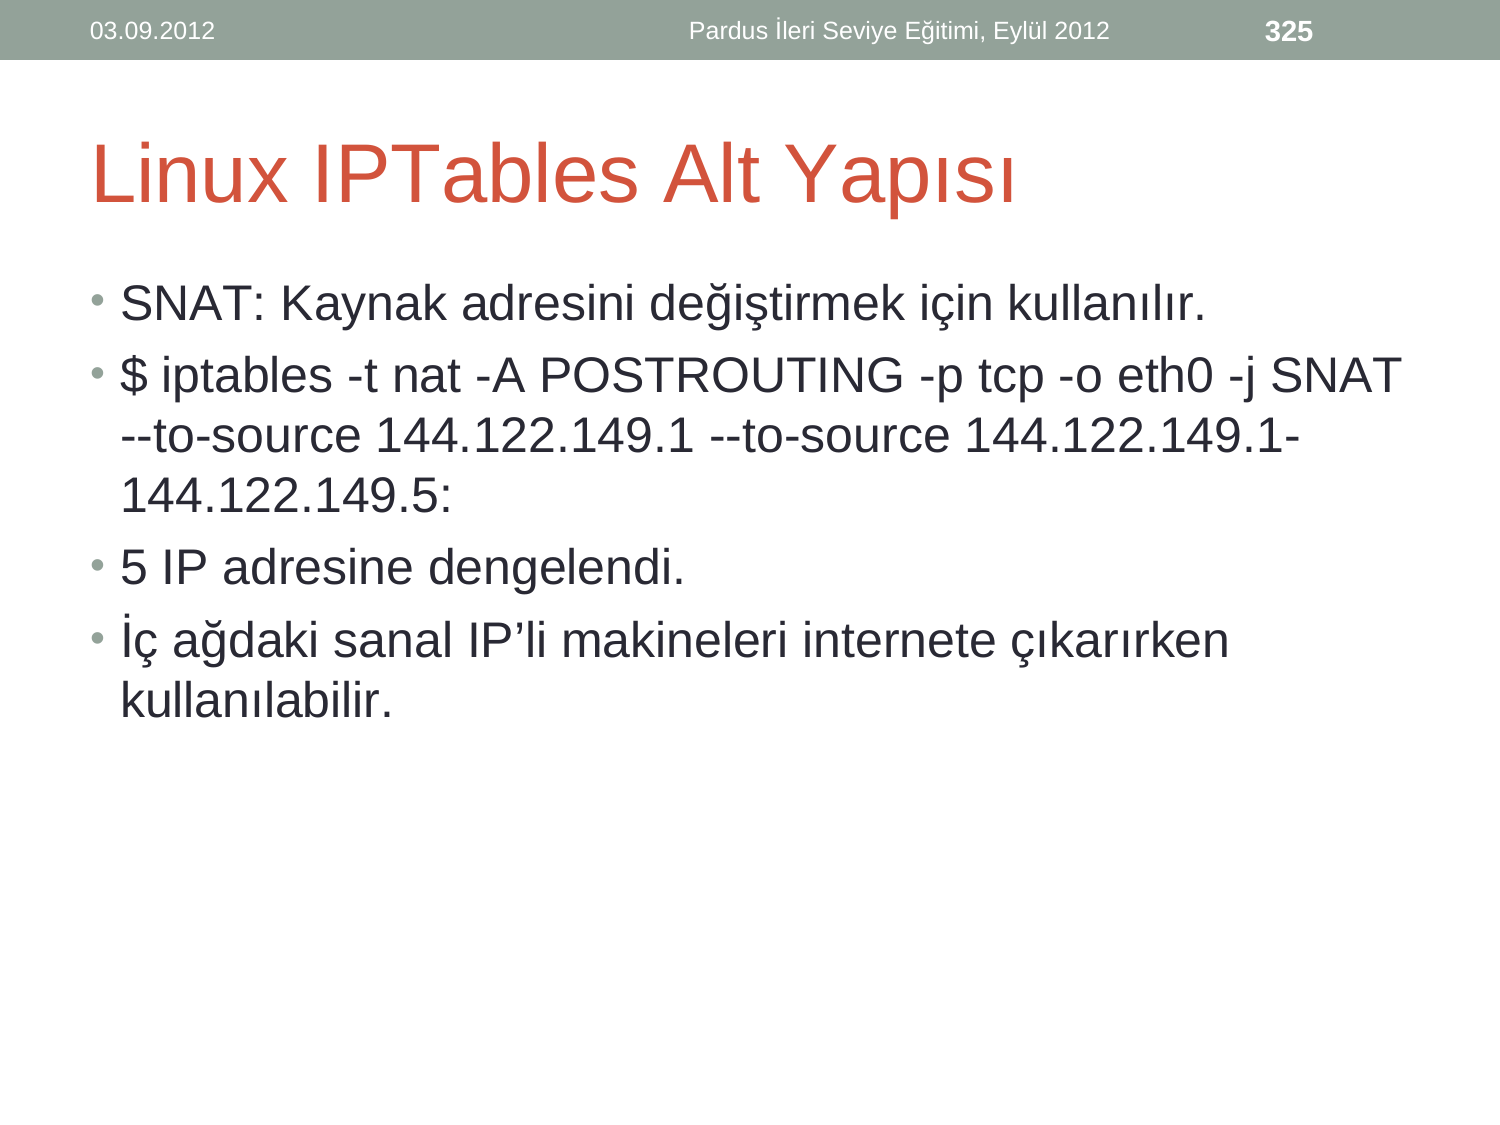

03.09.2012
Pardus İleri Seviye Eğitimi, Eylül 2012
# Linux IPTables Alt Yapısı
SNAT: Kaynak adresini değiştirmek için kullanılır.
$ iptables -t nat -A POSTROUTING -p tcp -o eth0 -j SNAT --to-source 144.122.149.1 --to-source 144.122.149.1-144.122.149.5:
5 IP adresine dengelendi.
İç ağdaki sanal IP’li makineleri internete çıkarırken kullanılabilir.